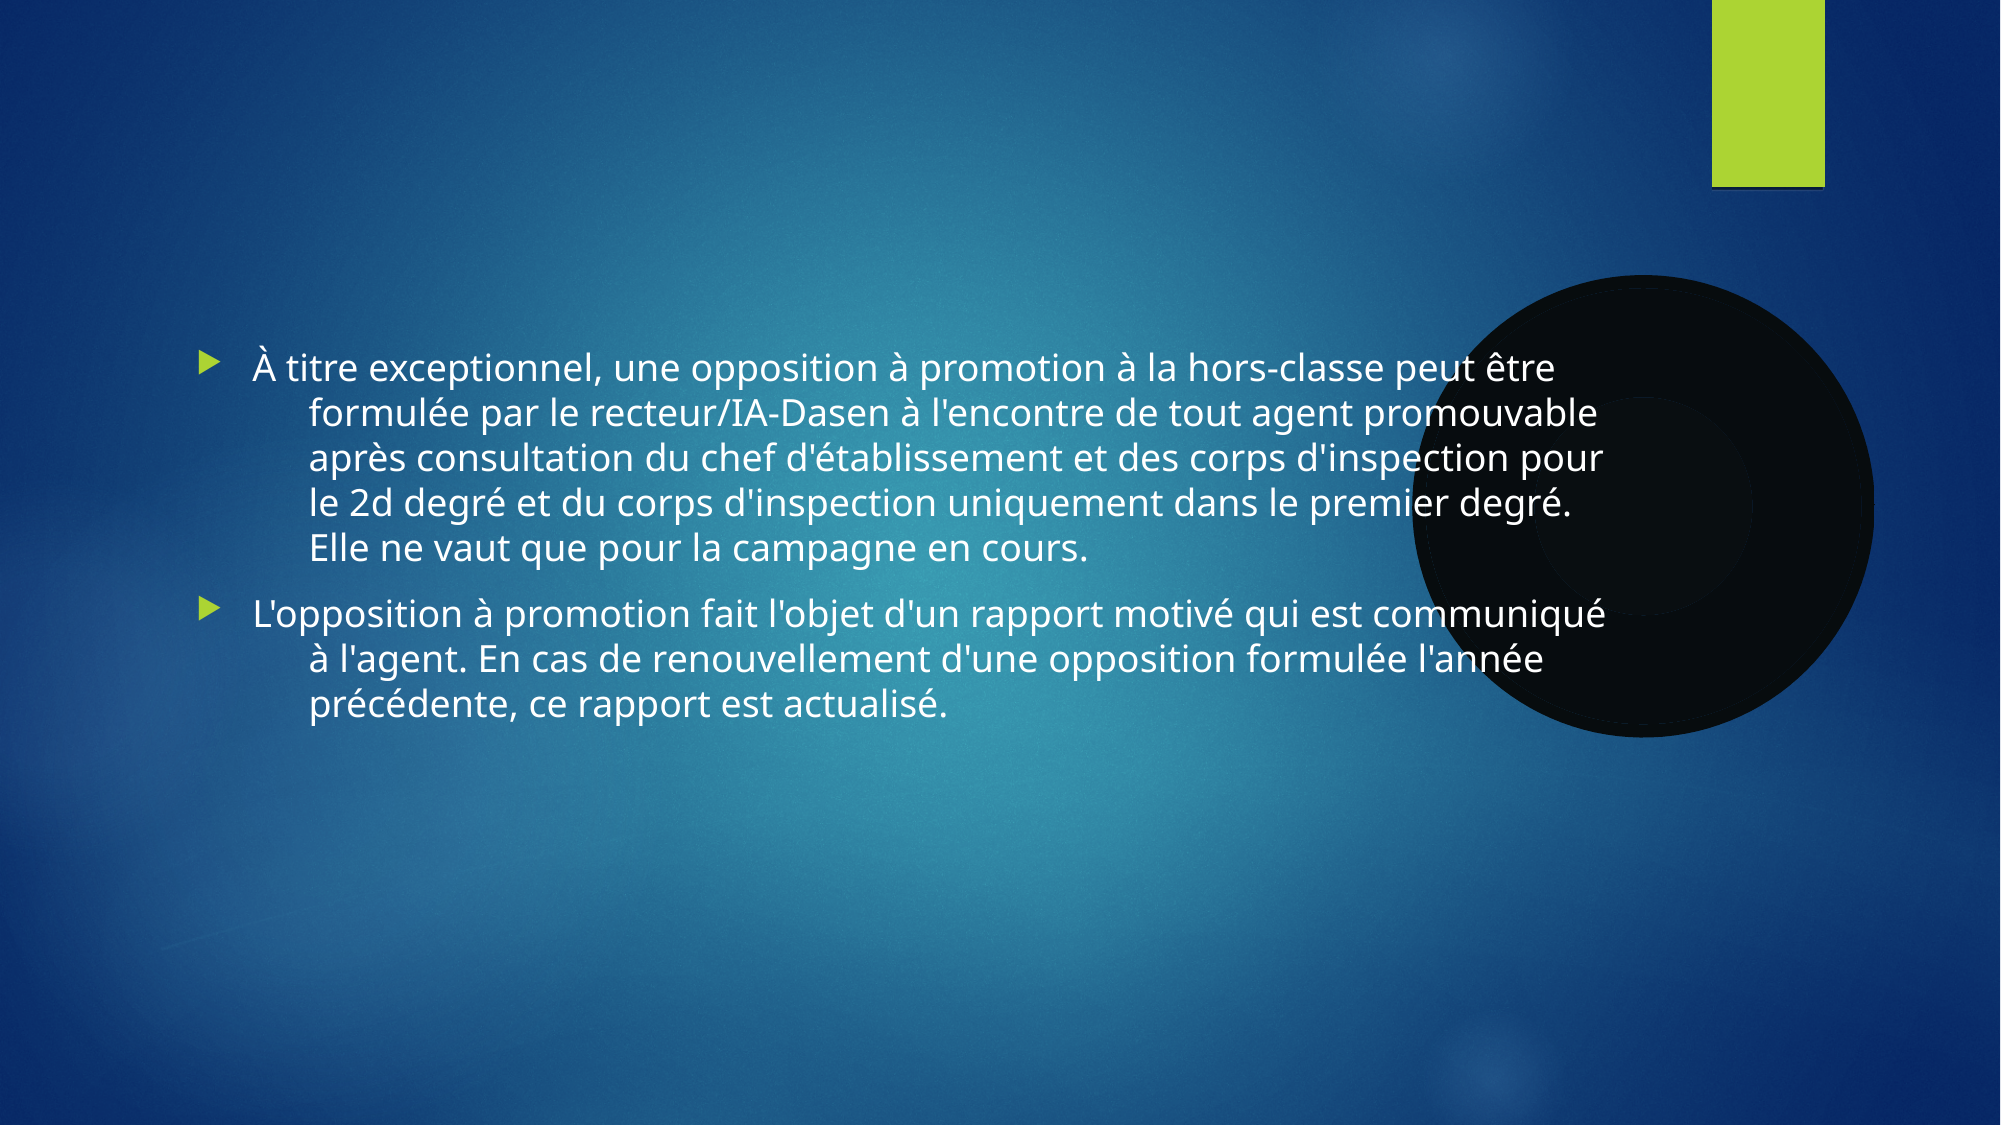

#
À titre exceptionnel, une opposition à promotion à la hors-classe peut être formulée par le recteur/IA-Dasen à l'encontre de tout agent promouvable après consultation du chef d'établissement et des corps d'inspection pour le 2d degré et du corps d'inspection uniquement dans le premier degré. Elle ne vaut que pour la campagne en cours.
L'opposition à promotion fait l'objet d'un rapport motivé qui est communiqué à l'agent. En cas de renouvellement d'une opposition formulée l'année précédente, ce rapport est actualisé.